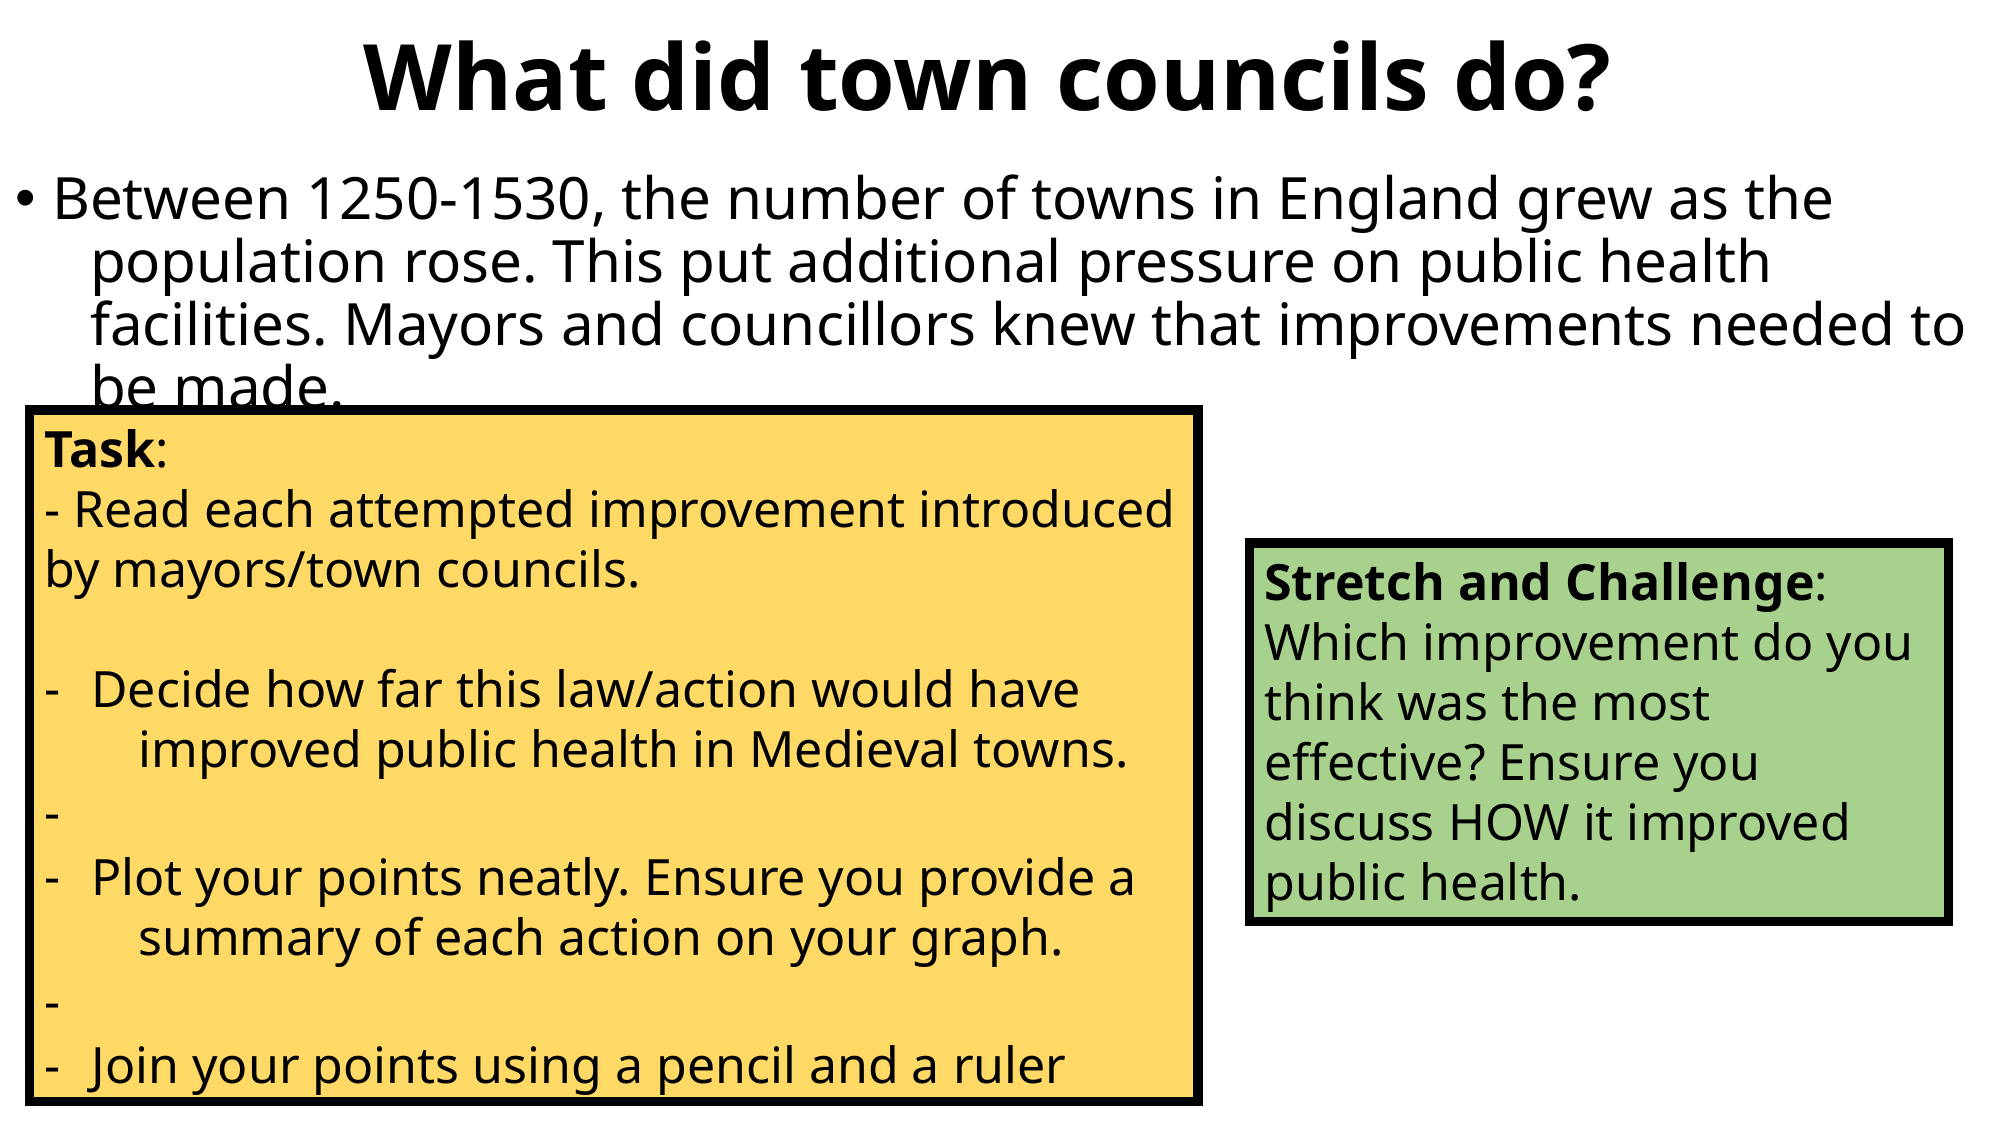

# What did town councils do?
Between 1250-1530, the number of towns in England grew as the population rose. This put additional pressure on public health facilities. Mayors and councillors knew that improvements needed to be made.
Task:
- Read each attempted improvement introduced by mayors/town councils.
Decide how far this law/action would have improved public health in Medieval towns.
Plot your points neatly. Ensure you provide a summary of each action on your graph.
Join your points using a pencil and a ruler
Stretch and Challenge:
Which improvement do you think was the most effective? Ensure you discuss HOW it improved public health.